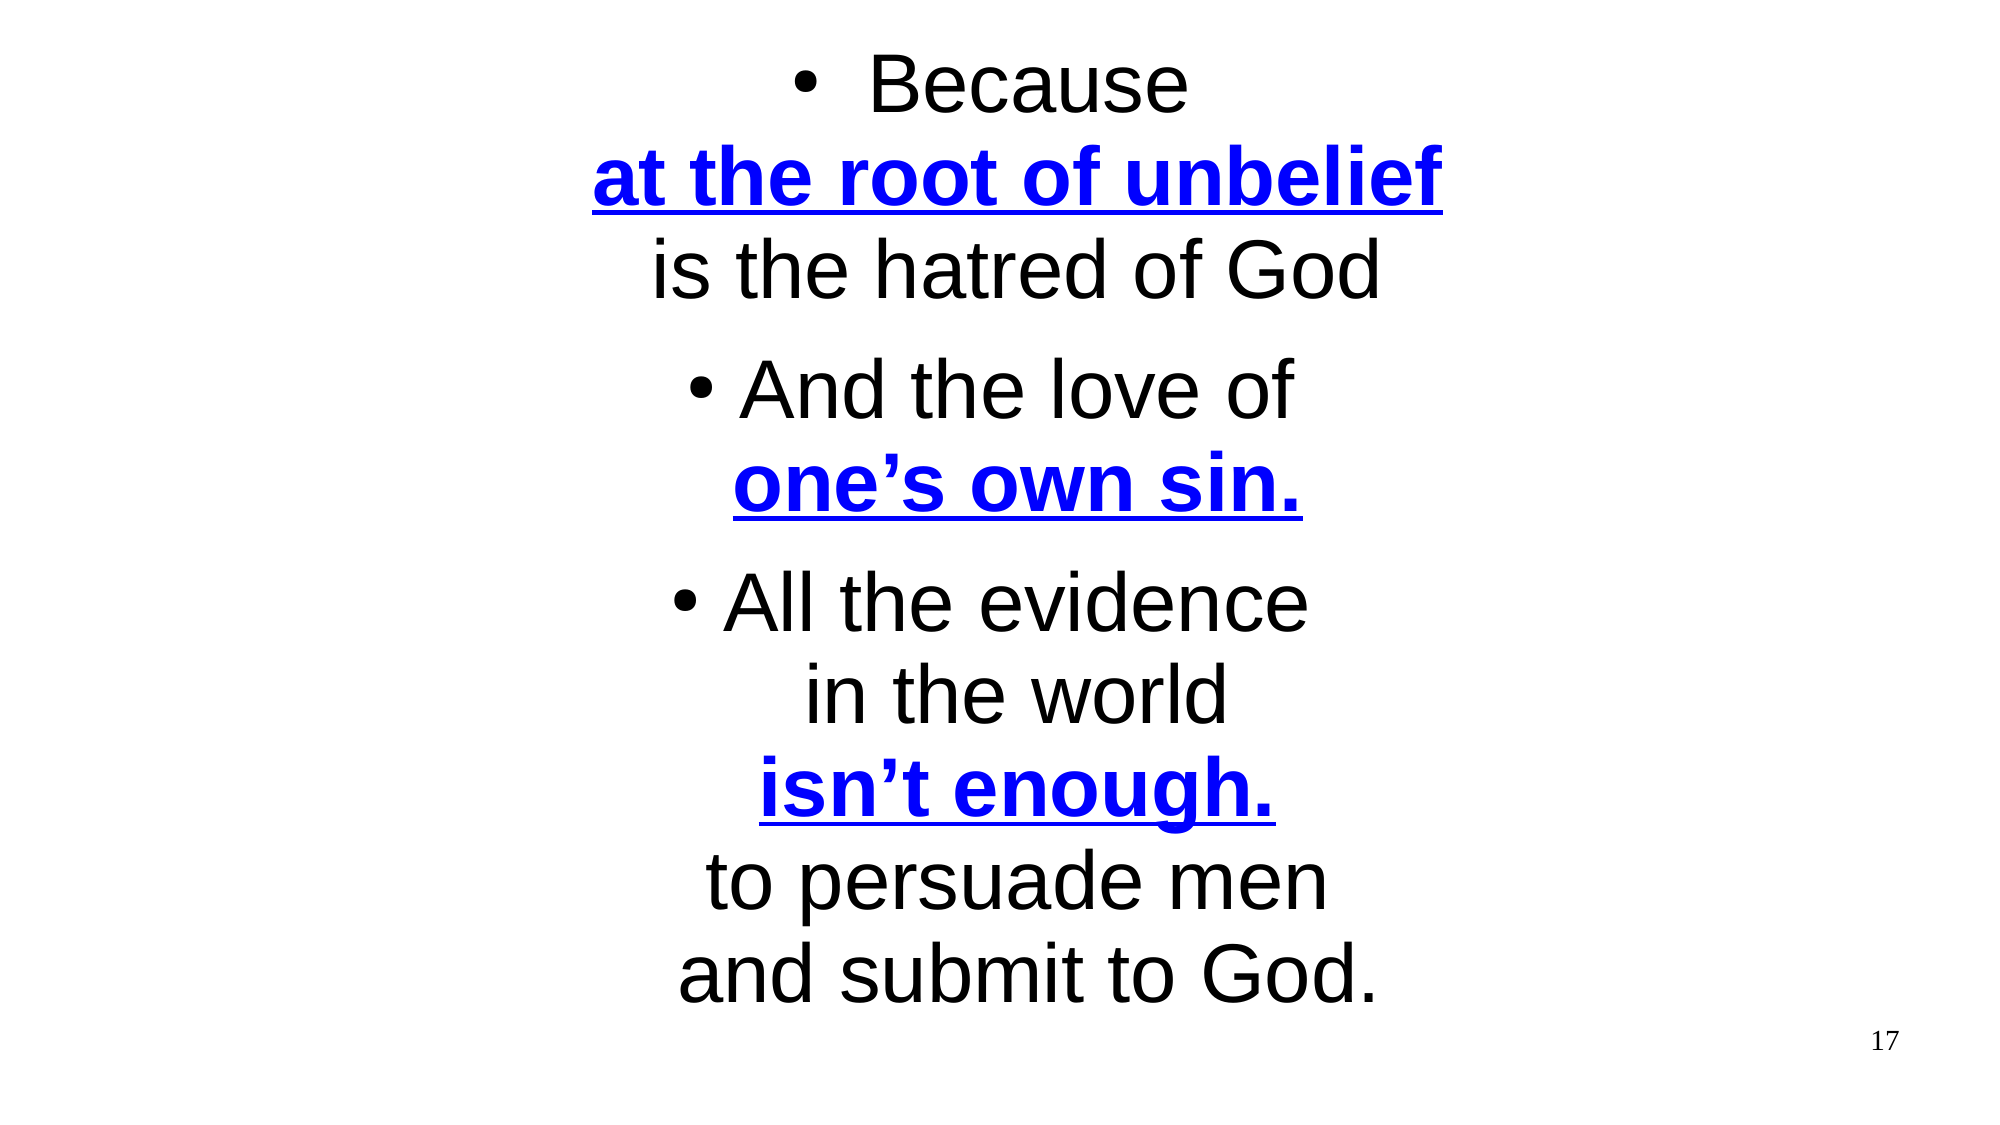

# Because at the root of unbelief is the hatred of God
And the love of
one’s own sin.
All the evidence
in the world
isn’t enough.
to persuade men
and submit to God.
17